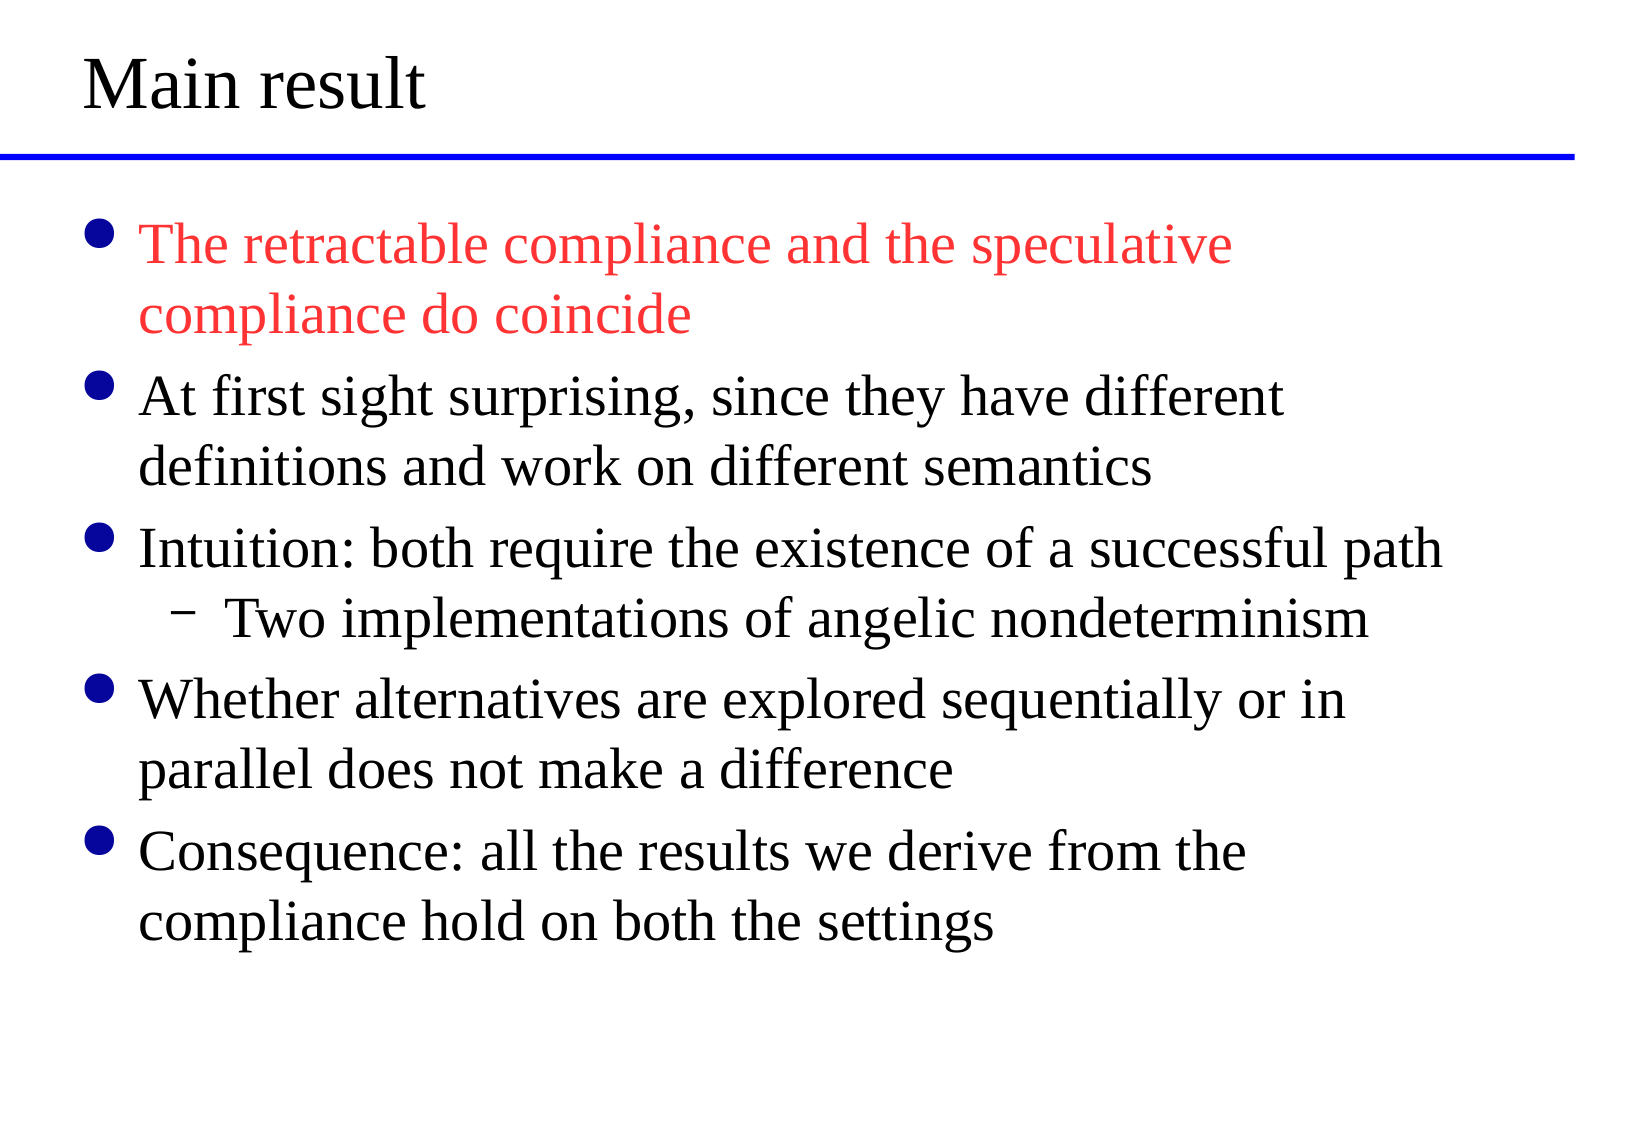

# Main result
The retractable compliance and the speculative compliance do coincide
At first sight surprising, since they have different definitions and work on different semantics
Intuition: both require the existence of a successful path
Two implementations of angelic nondeterminism
Whether alternatives are explored sequentially or in parallel does not make a difference
Consequence: all the results we derive from the compliance hold on both the settings